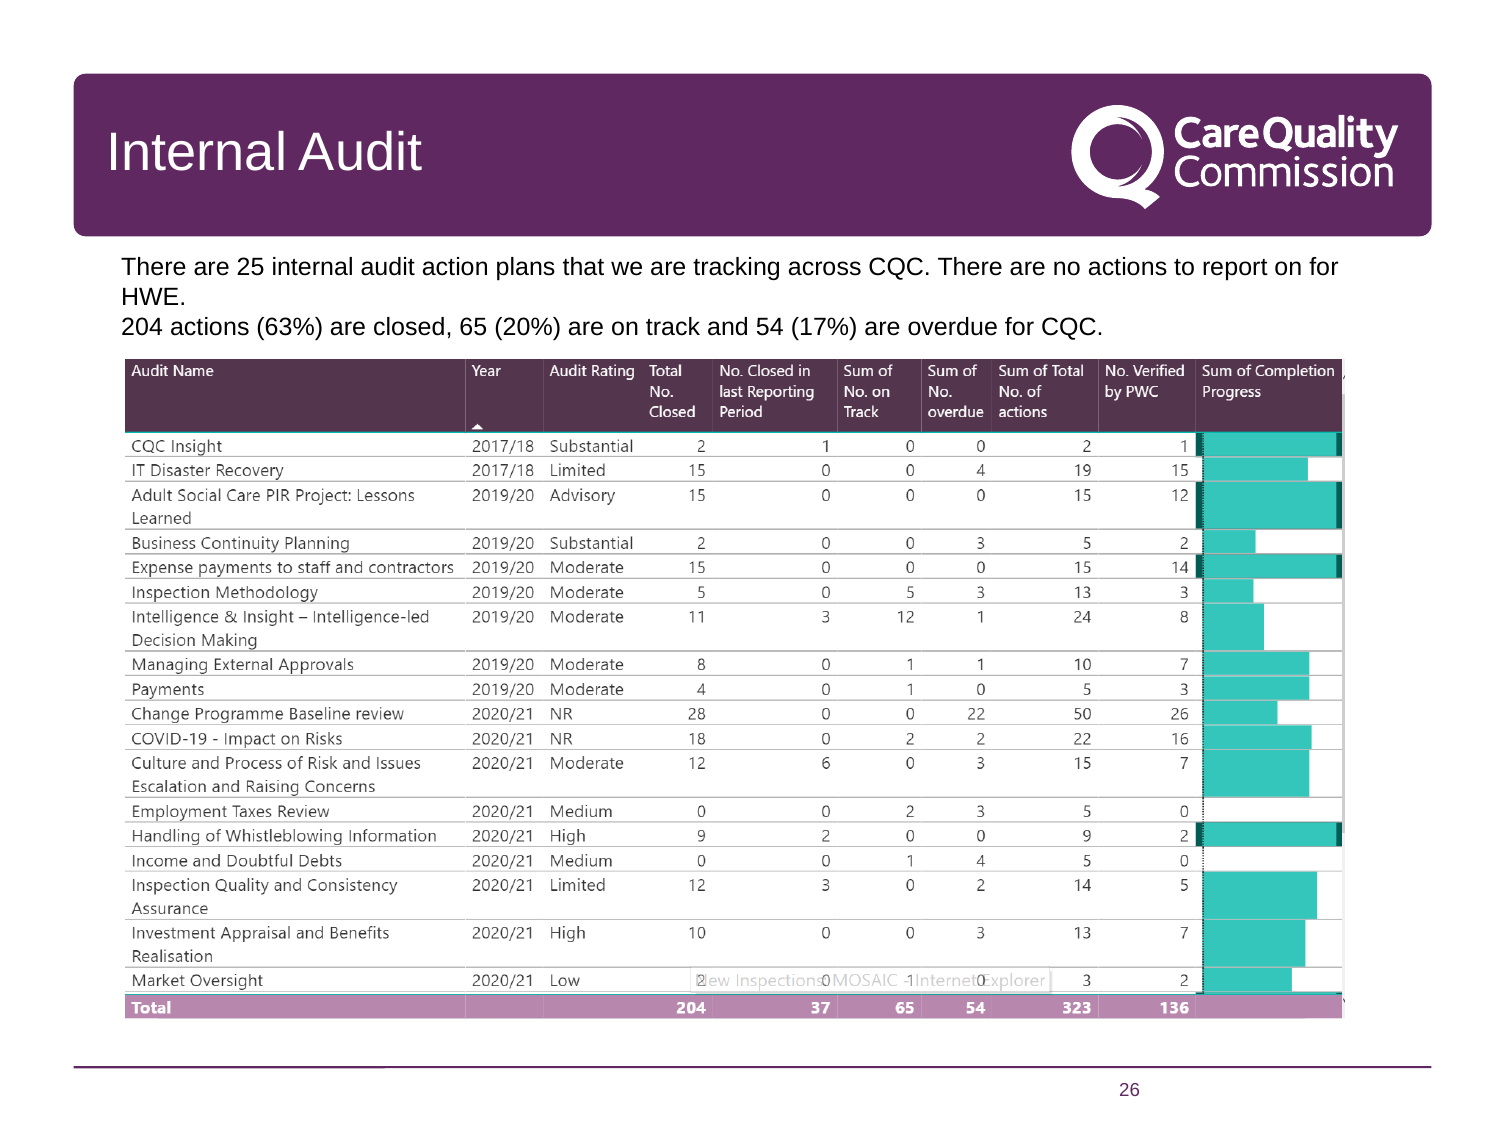

# Internal Audit
There are 25 internal audit action plans that we are tracking across CQC. There are no actions to report on for HWE.
204 actions (63%) are closed, 65 (20%) are on track and 54 (17%) are overdue for CQC.